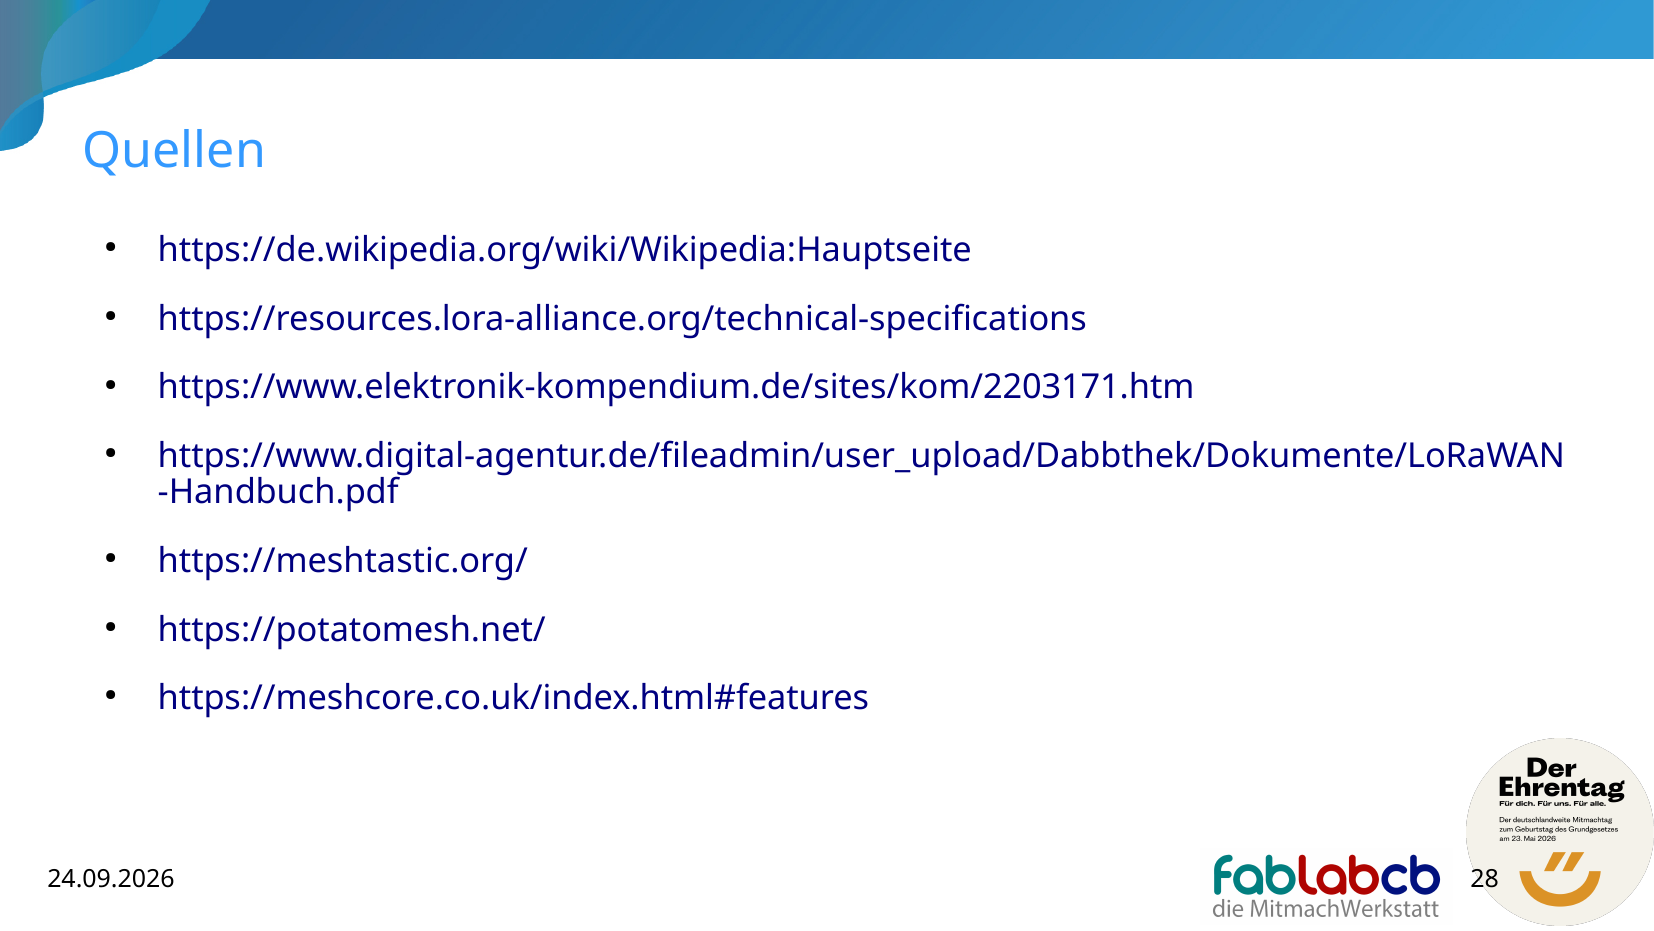

# Quellen
https://de.wikipedia.org/wiki/Wikipedia:Hauptseite
https://resources.lora-alliance.org/technical-specifications
https://www.elektronik-kompendium.de/sites/kom/2203171.htm
https://www.digital-agentur.de/fileadmin/user_upload/Dabbthek/Dokumente/LoRaWAN-Handbuch.pdf
https://meshtastic.org/
https://potatomesh.net/
https://meshcore.co.uk/index.html#features
28